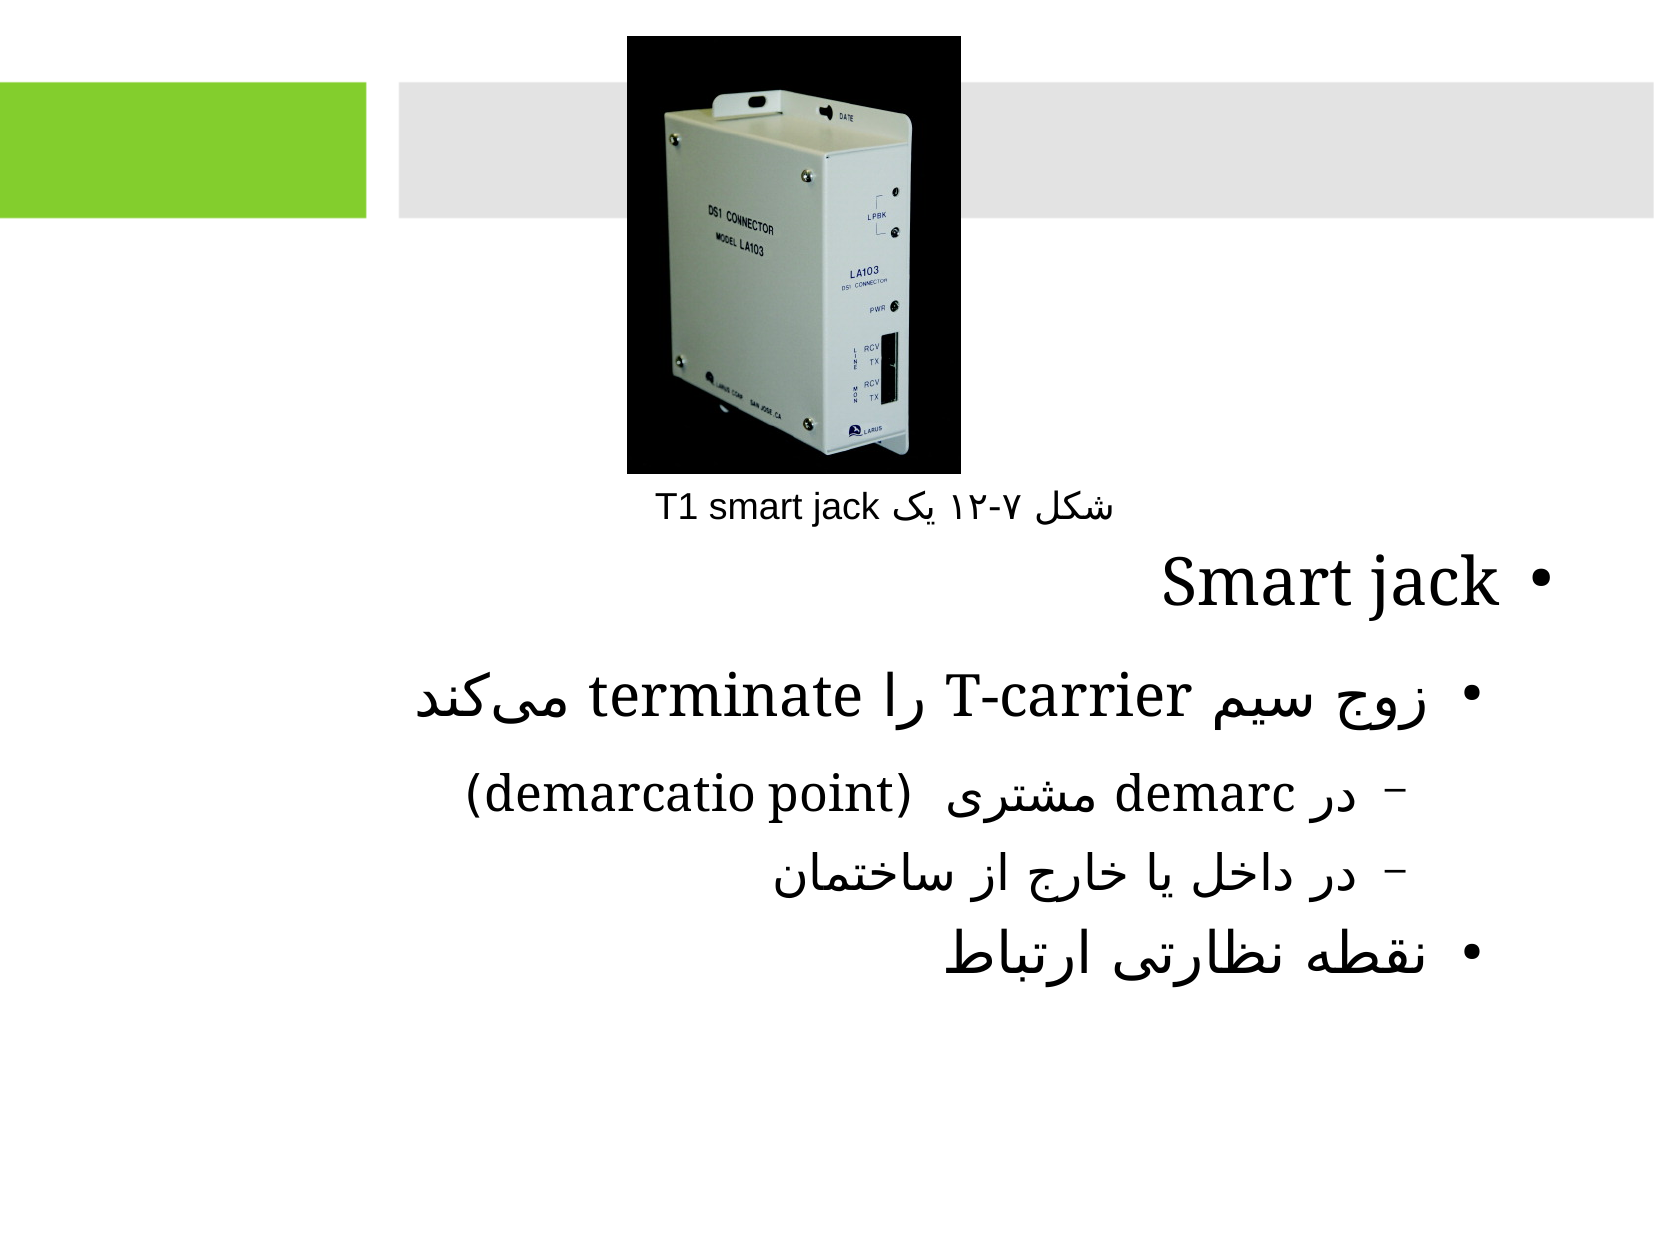

شکل ۷-۱۲ یک T1 smart jack
# Smart jack
زوج سیم T-carrier را terminate می‌کند
در demarc مشتری (demarcatio point)
در داخل یا خارج از ساختمان
نقطه نظارتی ارتباط